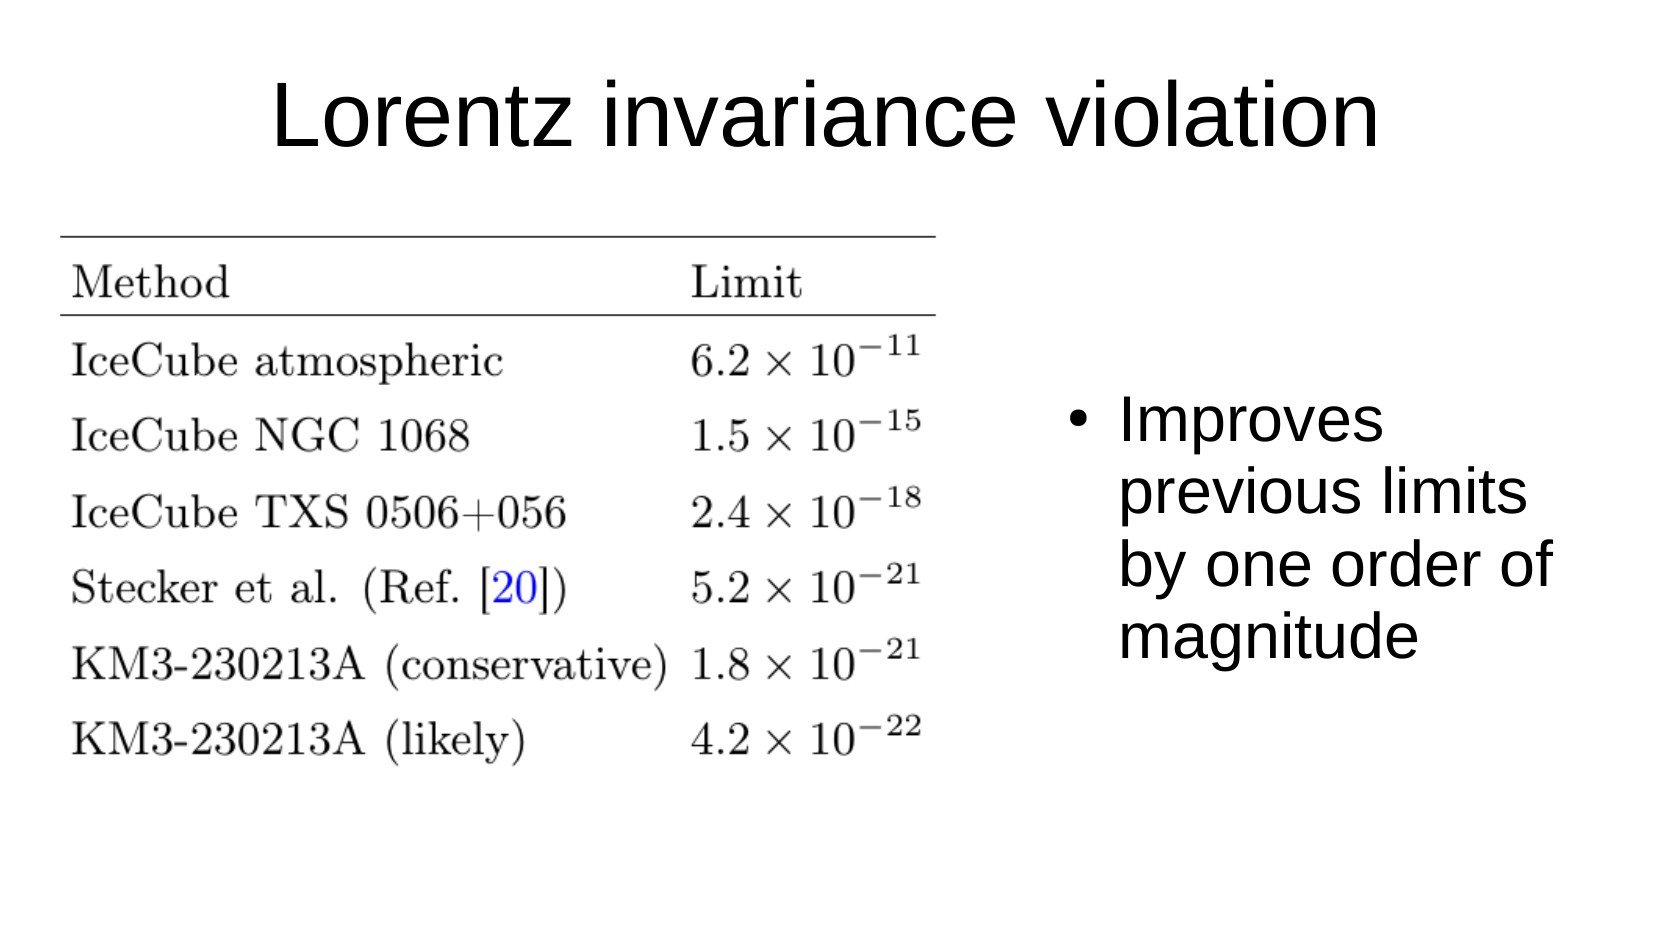

# Lorentz invariance violation
Improves previous limits by one order of magnitude